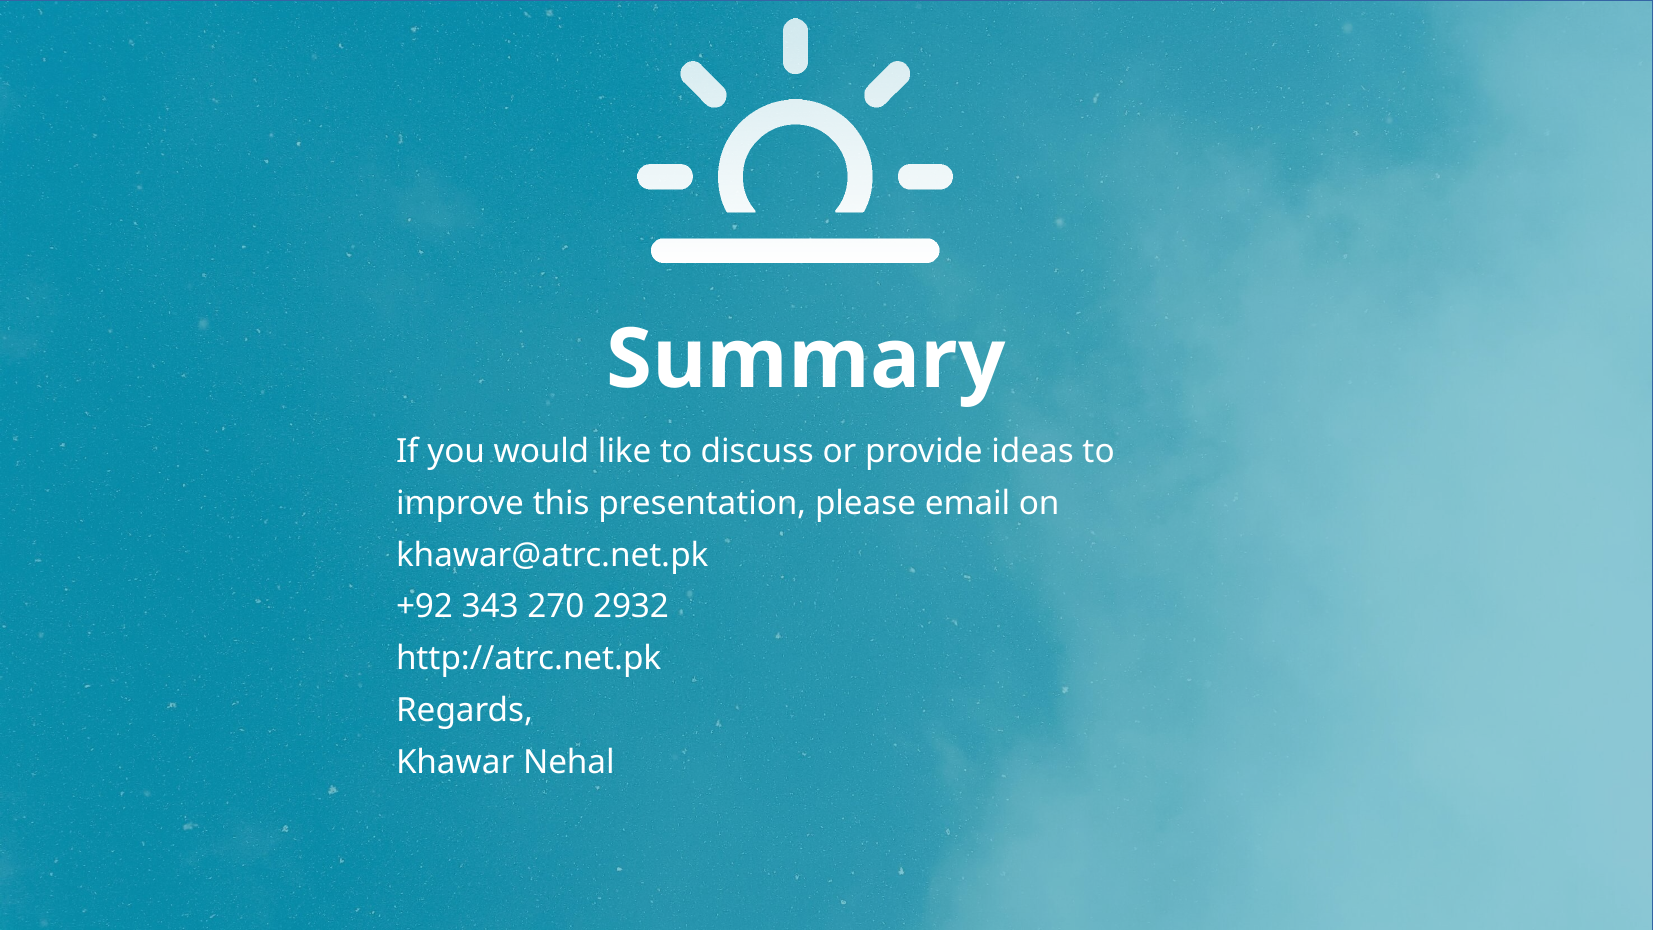

# Summary
If you would like to discuss or provide ideas to improve this presentation, please email on khawar@atrc.net.pk
+92 343 270 2932
http://atrc.net.pk
Regards,
Khawar Nehal